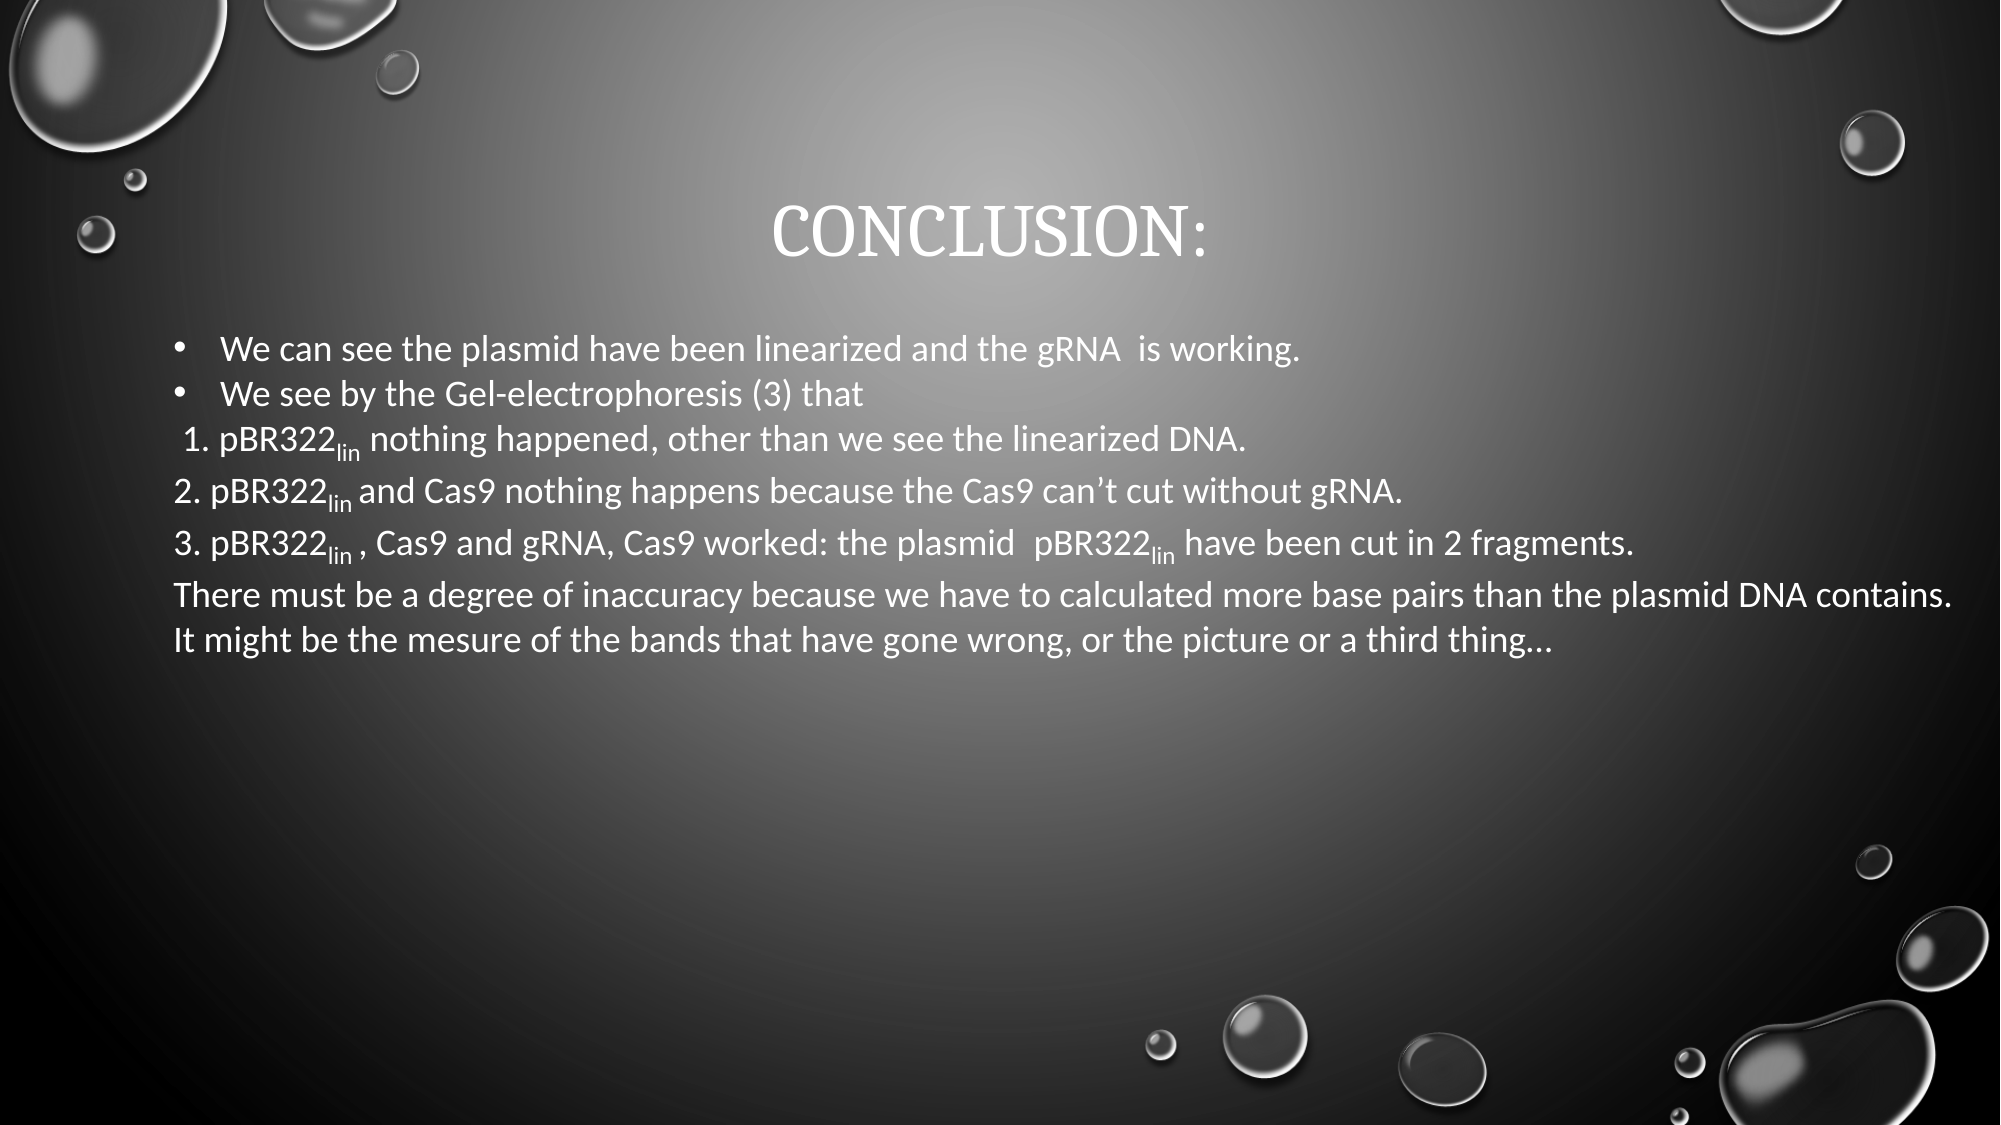

# Conclusion:
We can see the plasmid have been linearized and the gRNA is working.
We see by the Gel-electrophoresis (3) that
 1. pBR322lin nothing happened, other than we see the linearized DNA.
2. pBR322lin and Cas9 nothing happens because the Cas9 can’t cut without gRNA.
3. pBR322lin , Cas9 and gRNA, Cas9 worked: the plasmid pBR322lin have been cut in 2 fragments.
There must be a degree of inaccuracy because we have to calculated more base pairs than the plasmid DNA contains.
It might be the mesure of the bands that have gone wrong, or the picture or a third thing…